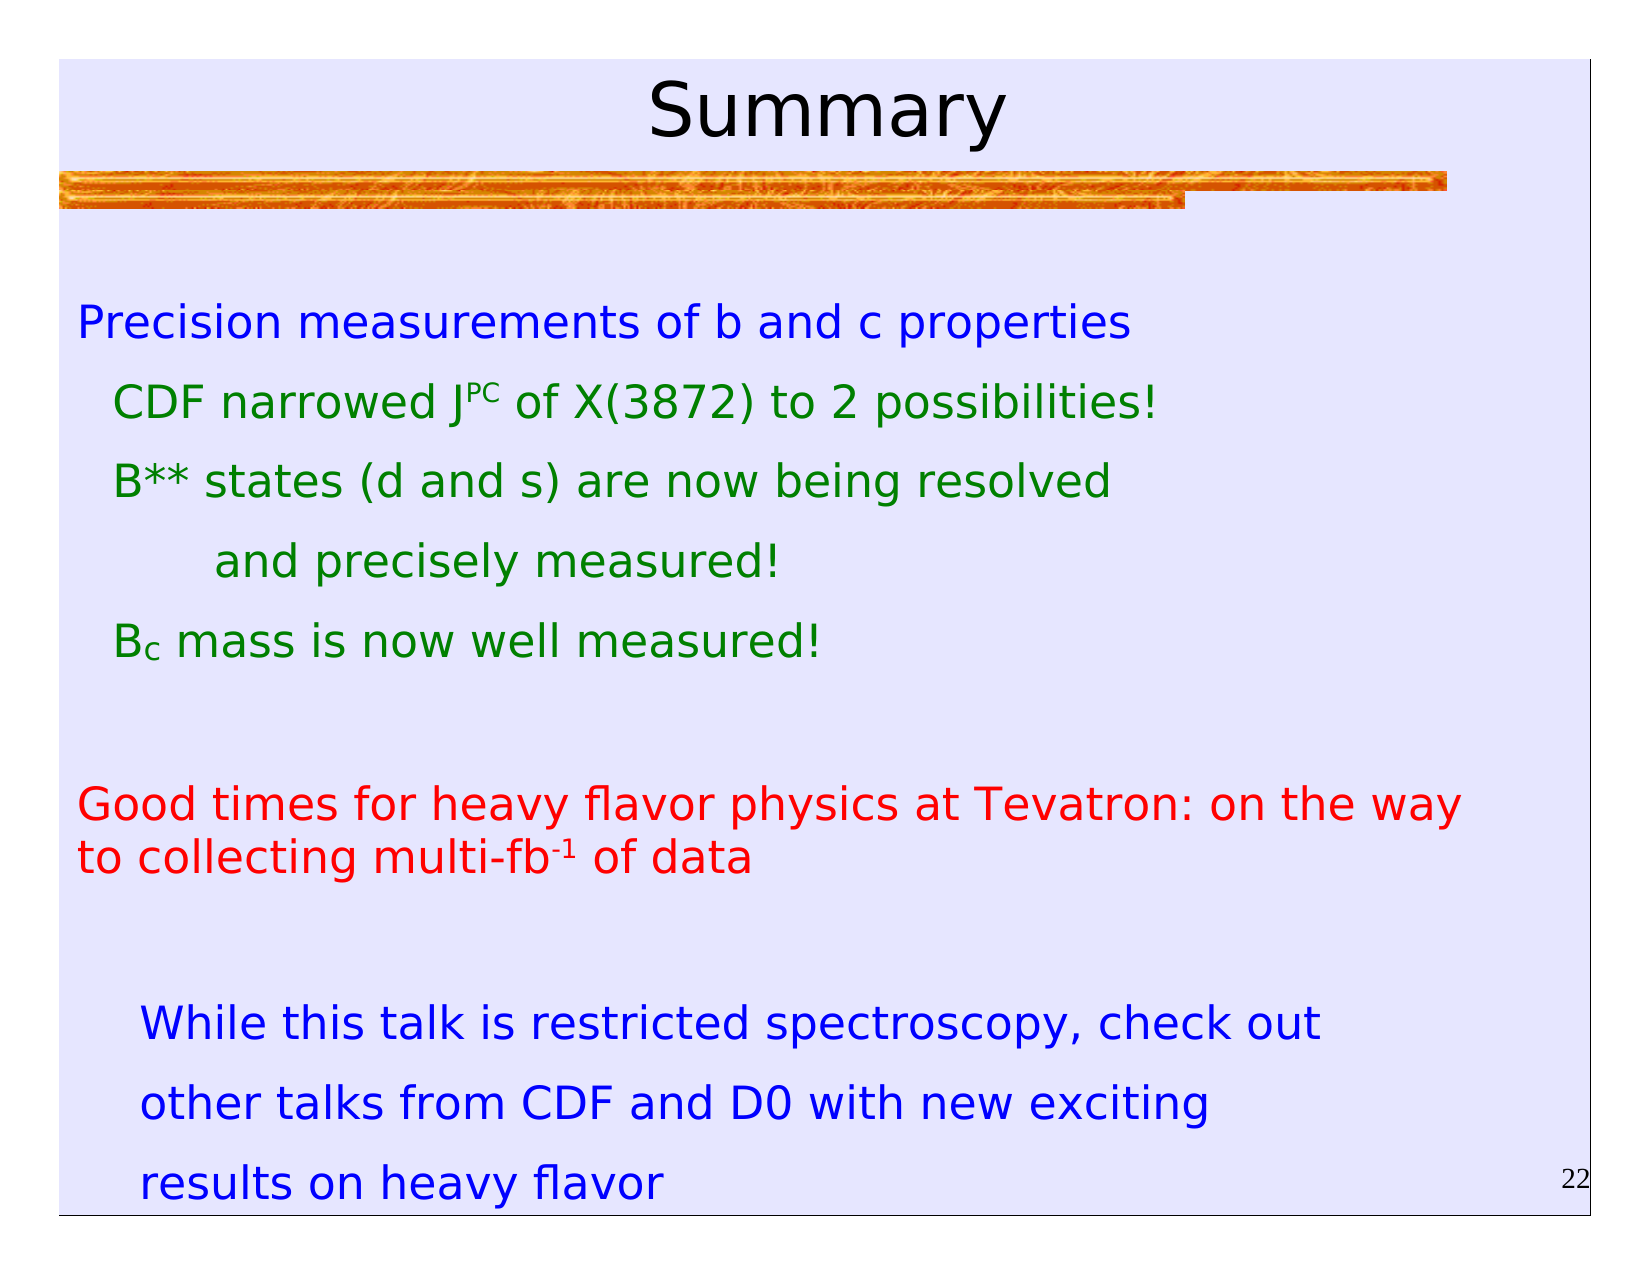

Summary
Precision measurements of b and c properties
CDF narrowed JPC of X(3872) to 2 possibilities!
B** states (d and s) are now being resolved
 and precisely measured!
Bc mass is now well measured!
Good times for heavy flavor physics at Tevatron: on the way
to collecting multi-fb-1 of data
While this talk is restricted spectroscopy, check out
other talks from CDF and D0 with new exciting
results on heavy flavor
22